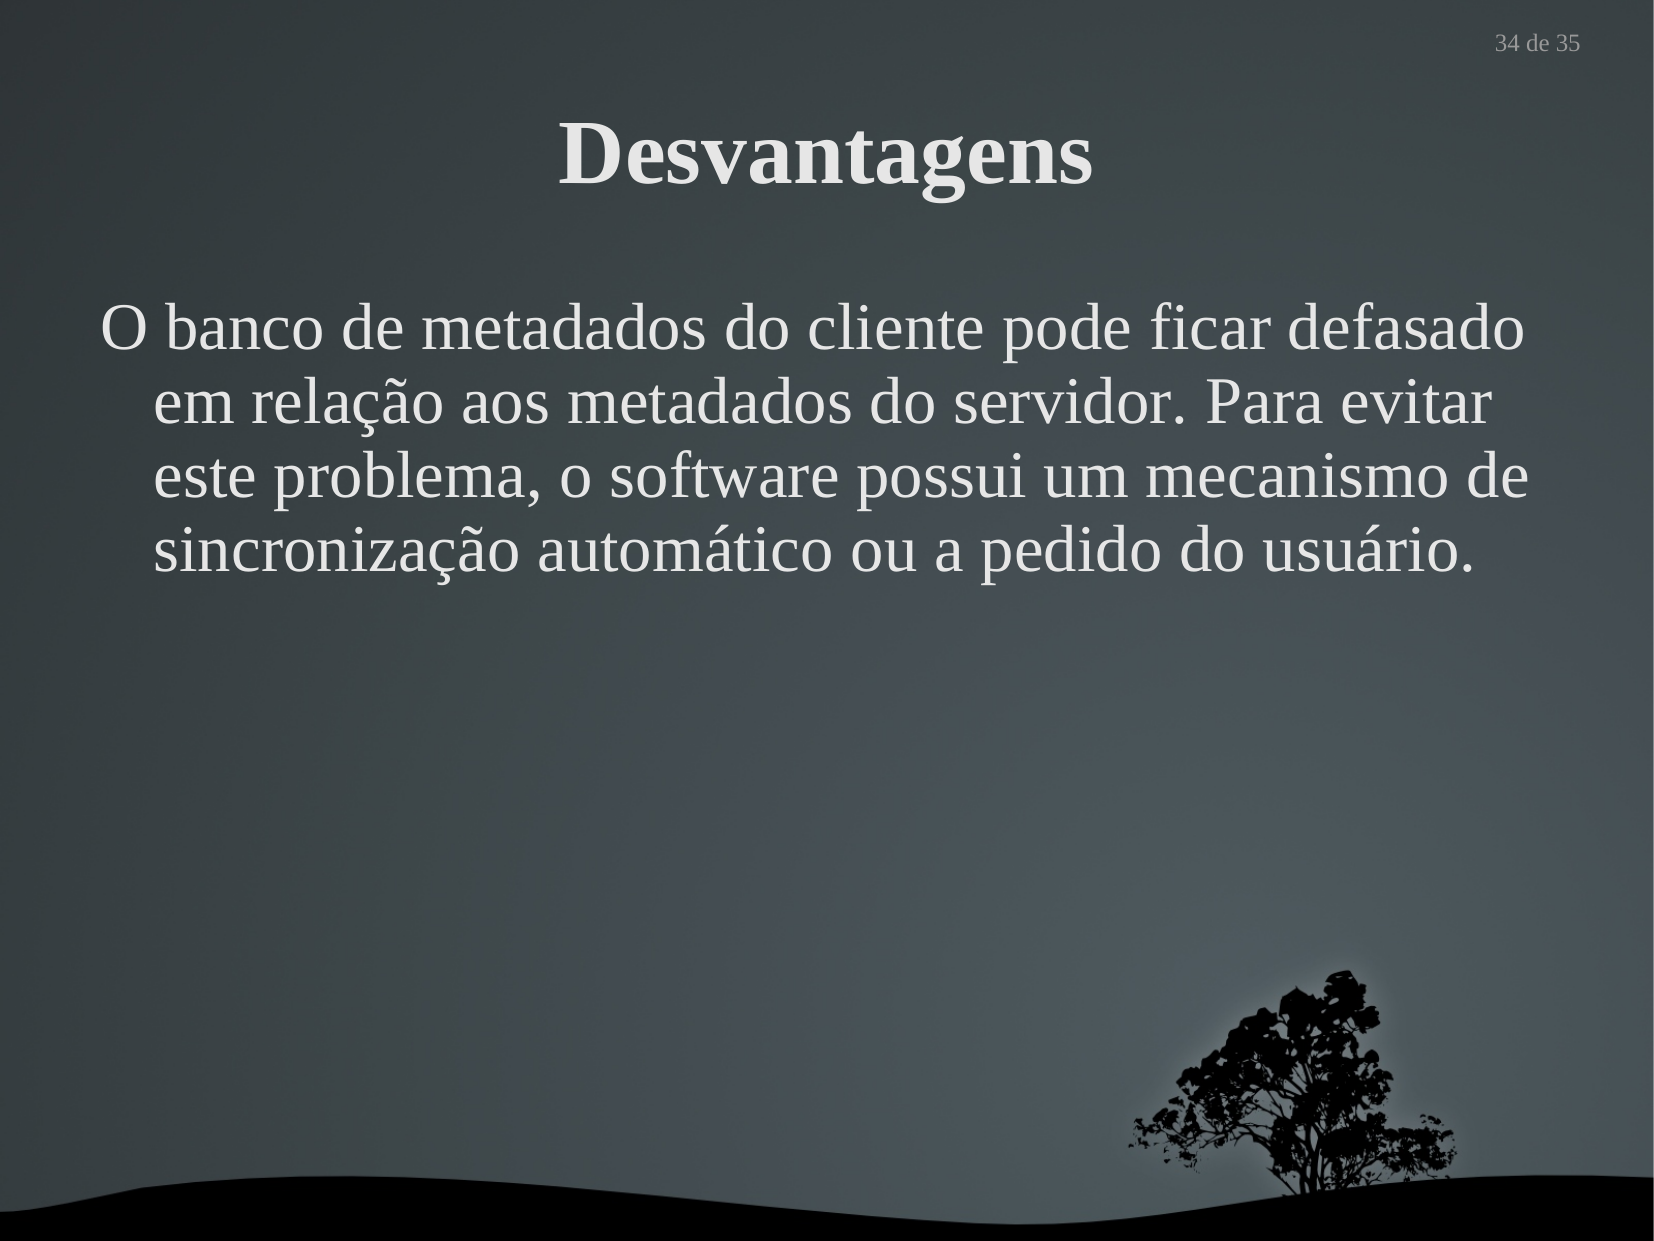

# Desvantagens
O banco de metadados do cliente pode ficar defasado em relação aos metadados do servidor. Para evitar este problema, o software possui um mecanismo de sincronização automático ou a pedido do usuário.